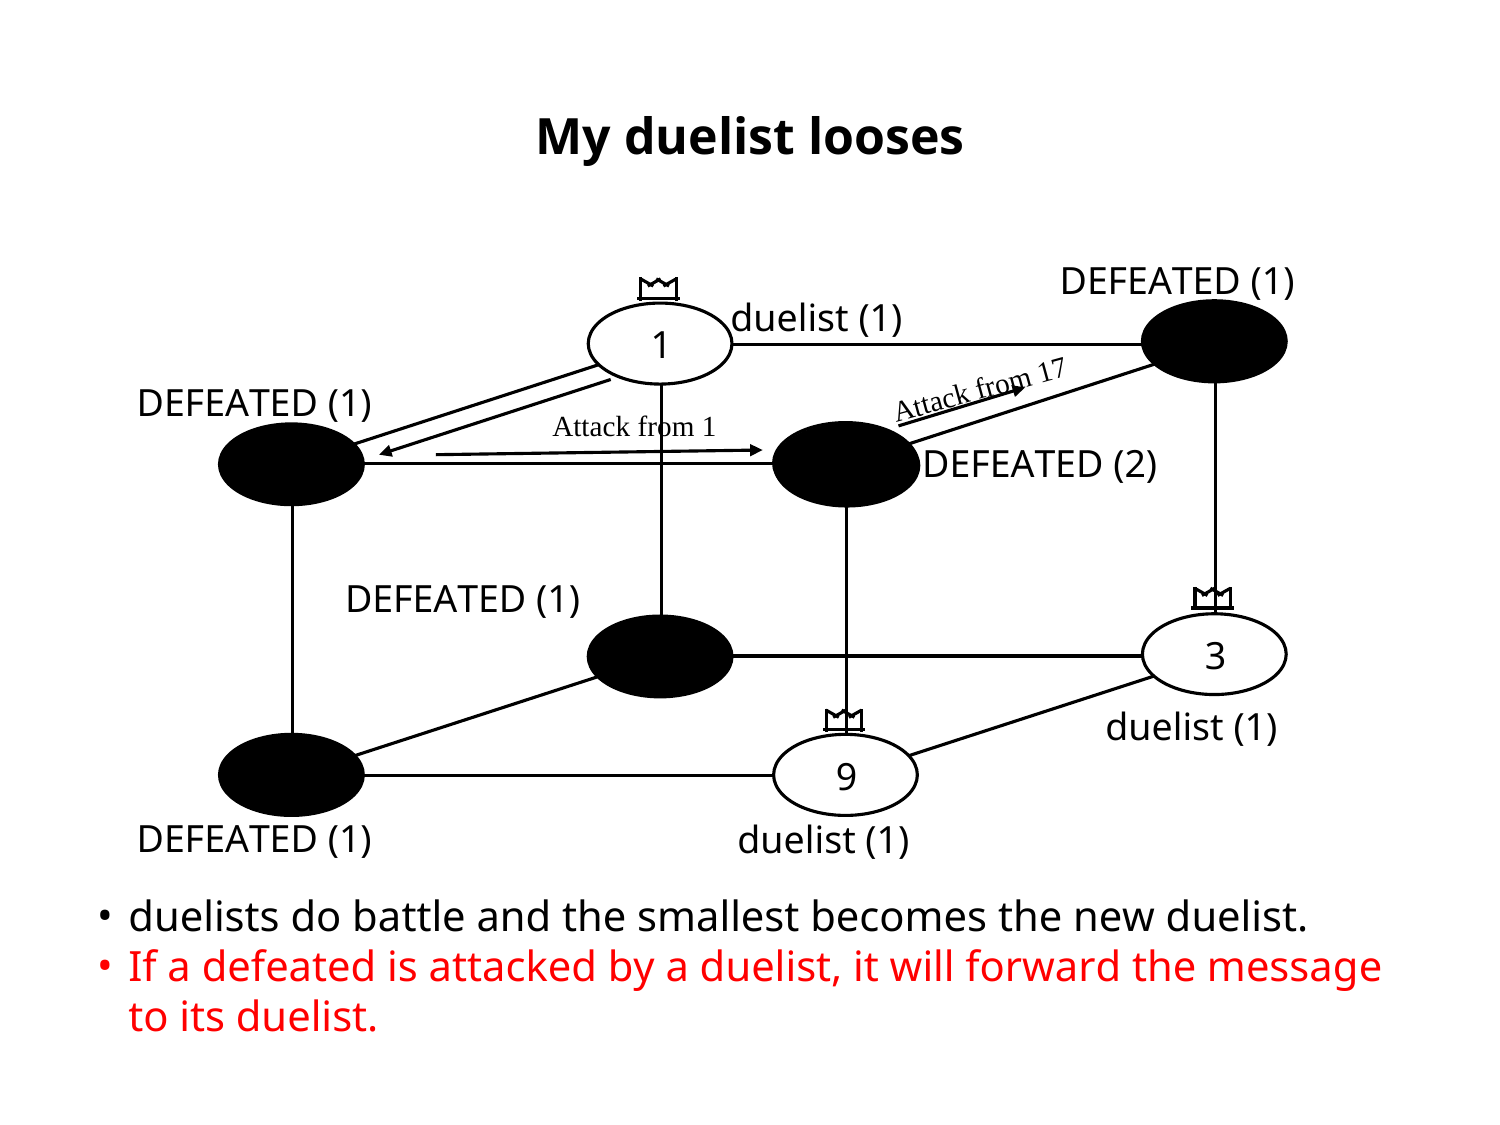

# My duelist looses
DEFEATED (1)
duelist (1)
15
1
Attack from 17
DEFEATED (1)
Attack from 1
17
18
15
DEFEATED (2)
DEFEATED (1)
3
12
duelist (1)
20
9
DEFEATED (1)
duelist (1)
duelists do battle and the smallest becomes the new duelist.
If a defeated is attacked by a duelist, it will forward the message to its duelist.
Paola Flocchini